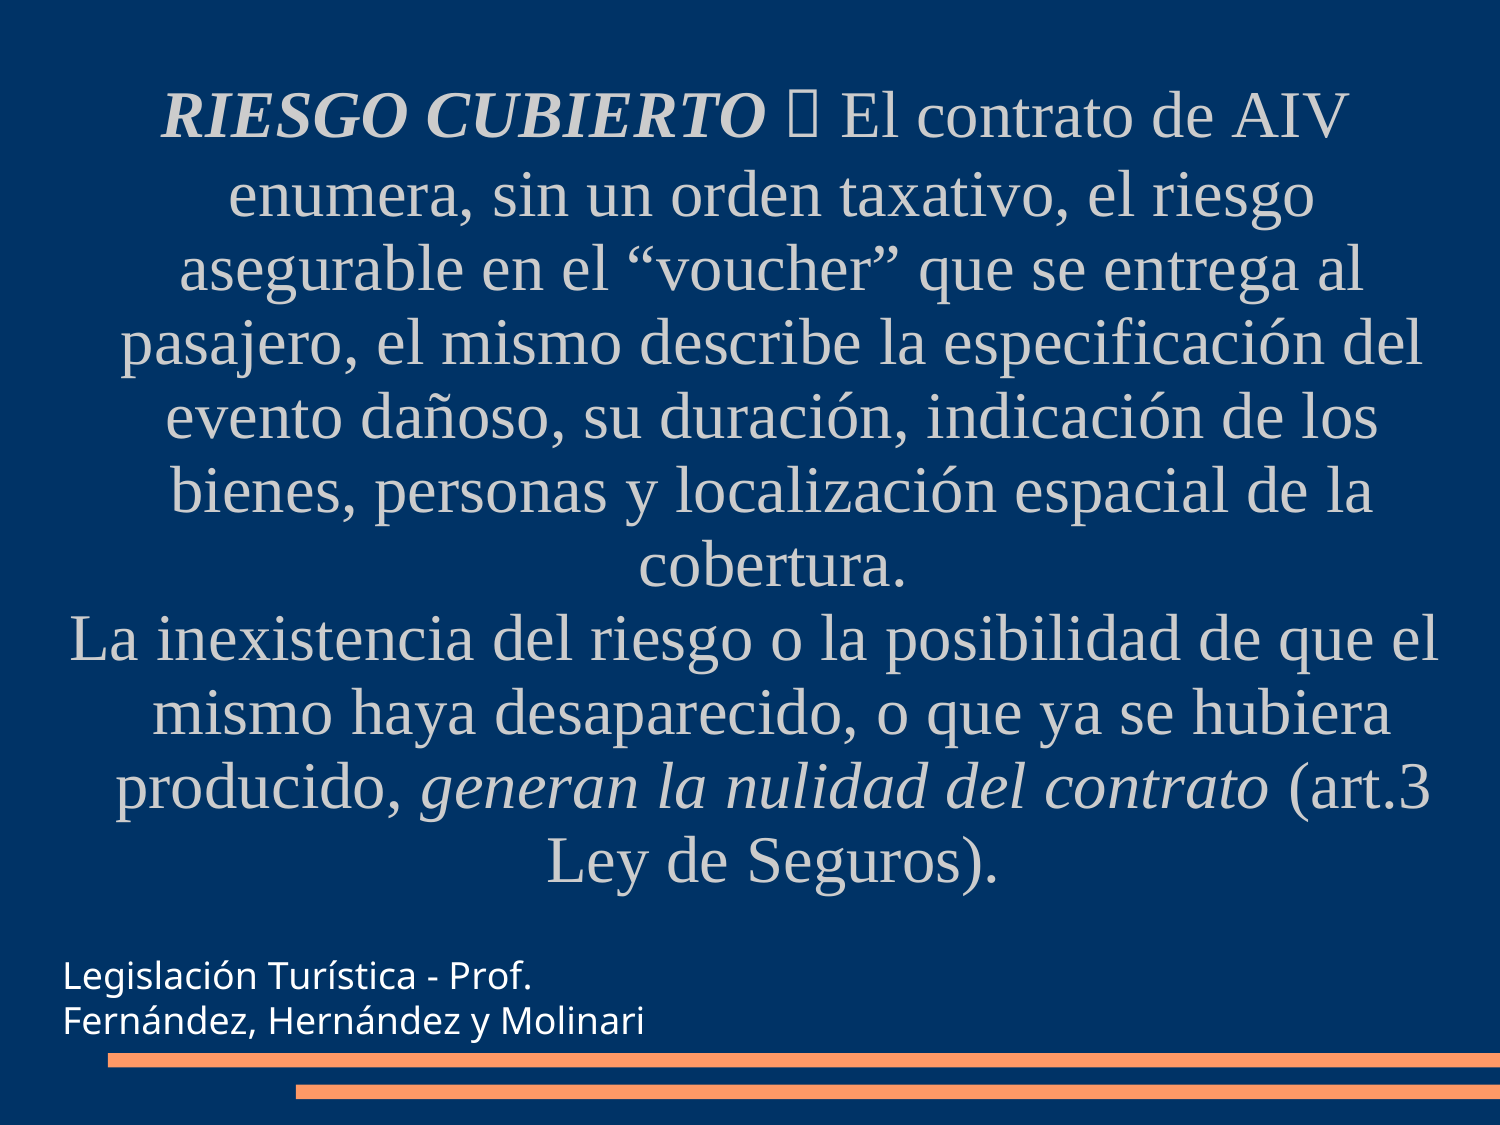

# RIESGO CUBIERTO  El contrato de AIV enumera, sin un orden taxativo, el riesgo asegurable en el “voucher” que se entrega al pasajero, el mismo describe la especificación del evento dañoso, su duración, indicación de los bienes, personas y localización espacial de la cobertura.
La inexistencia del riesgo o la posibilidad de que el mismo haya desaparecido, o que ya se hubiera producido, generan la nulidad del contrato (art.3 Ley de Seguros).
Legislación Turística - Prof. Fernández, Hernández y Molinari